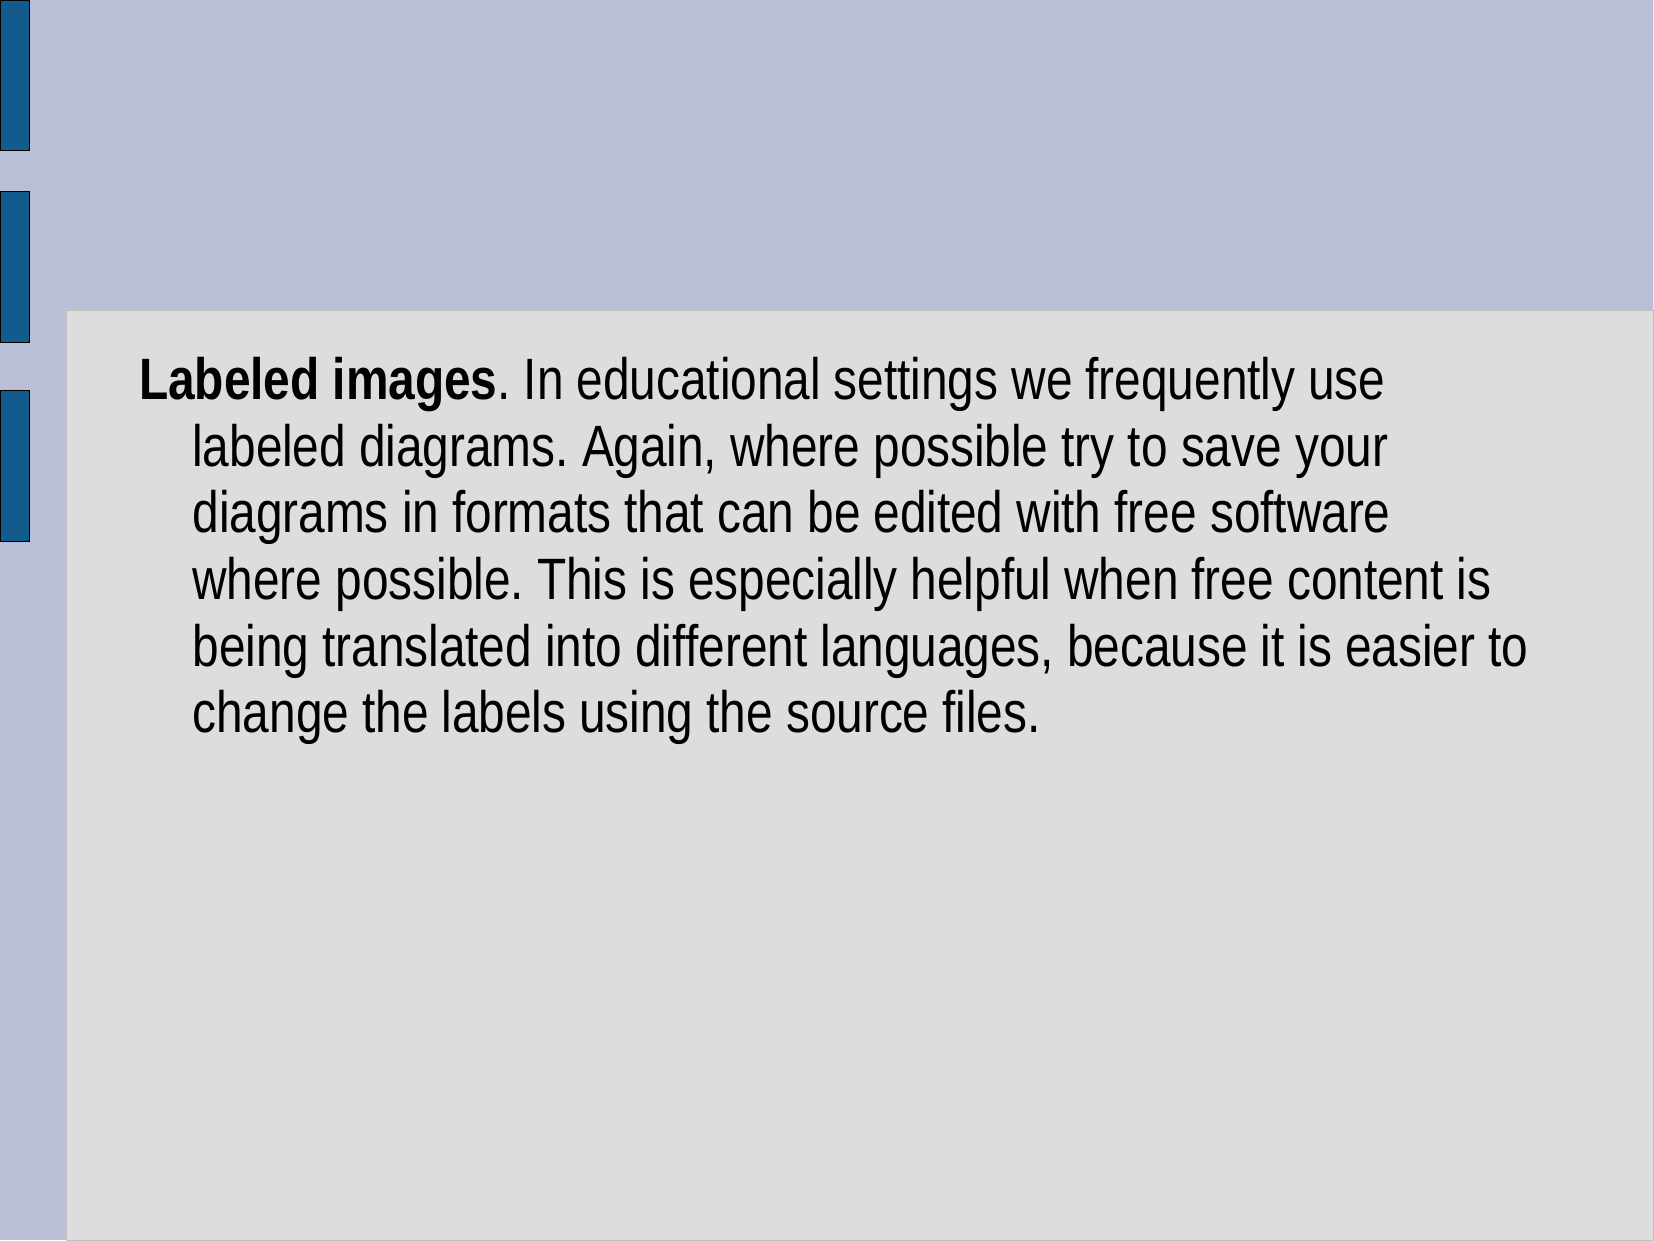

# Labeled images. In educational settings we frequently use labeled diagrams. Again, where possible try to save your diagrams in formats that can be edited with free software where possible. This is especially helpful when free content is being translated into different languages, because it is easier to change the labels using the source files.